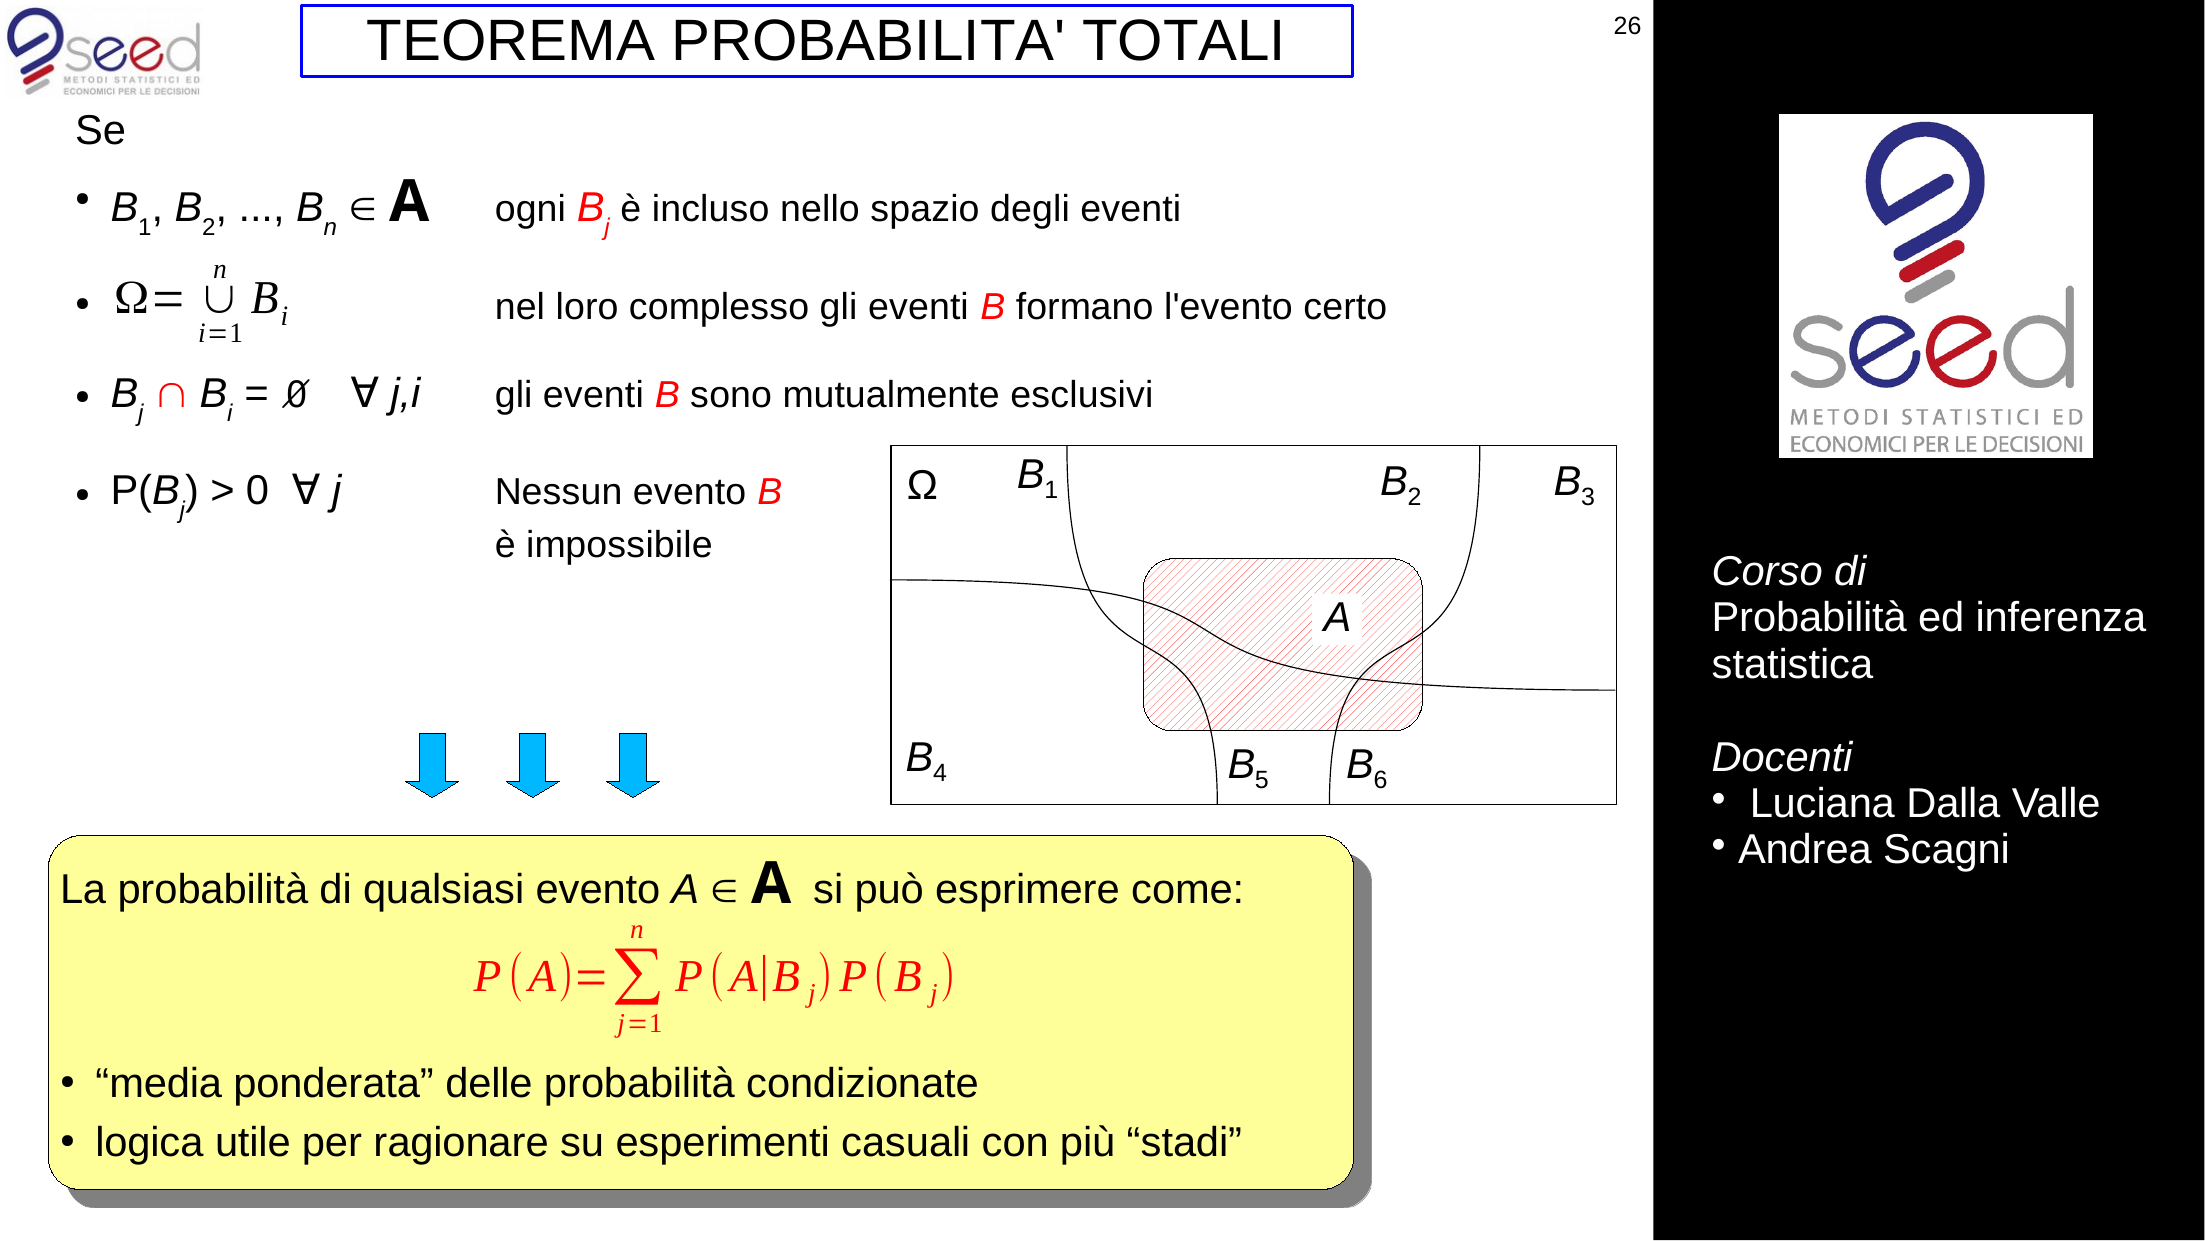

TEOREMA PROBABILITA' TOTALI
Se
B1, B2, ..., Bn  A		ogni Bj è incluso nello spazio degli eventi
 		nel loro complesso gli eventi B formano l'evento certo
Bj ∩ Bi = ∅ ∀ j,i		gli eventi B sono mutualmente esclusivi
P(Bj) > 0 ∀ j		Nessun evento B
		è impossibile
B1
B2
B3
Ω
 A
B4
B5
B6
La probabilità di qualsiasi evento A  A si può esprimere come:
“media ponderata” delle probabilità condizionate
logica utile per ragionare su esperimenti casuali con più “stadi”